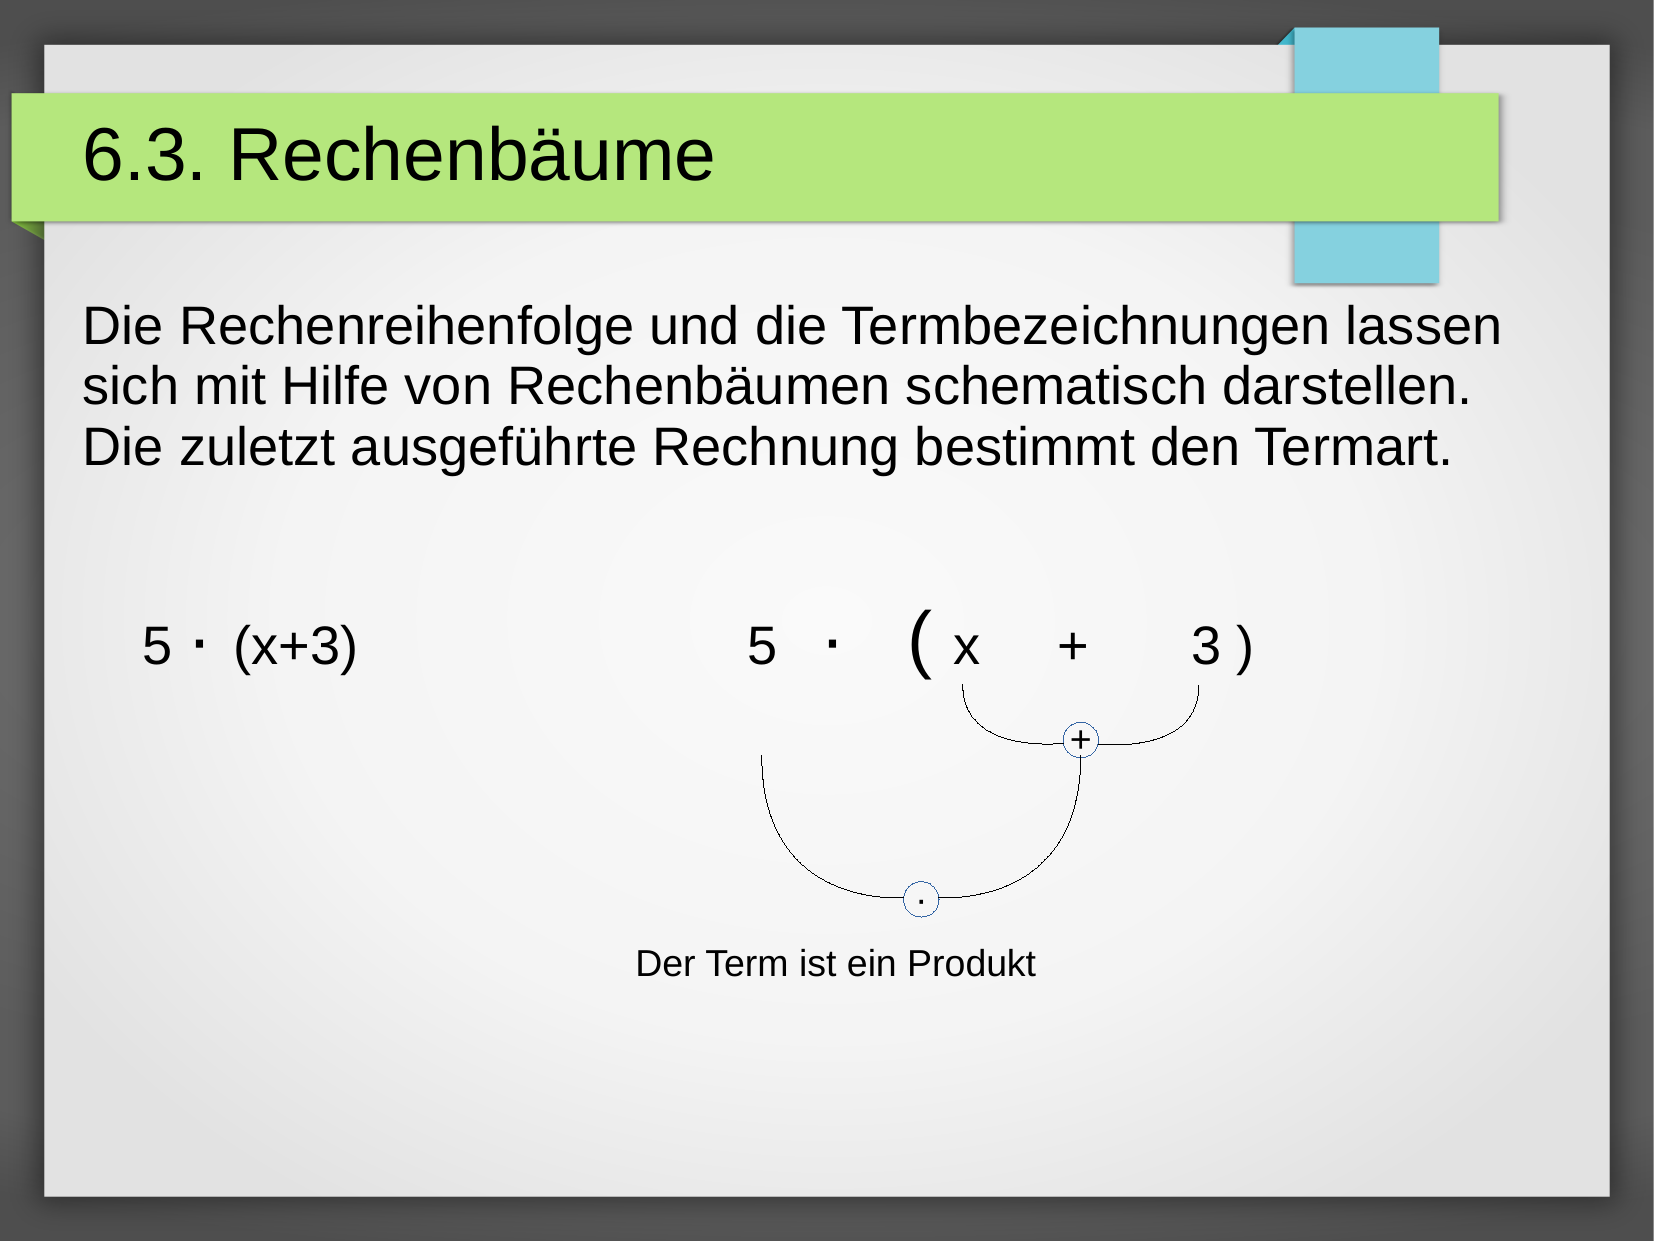

6.3. Rechenbäume
# Die Rechenreihenfolge und die Termbezeichnungen lassen sich mit Hilfe von Rechenbäumen schematisch darstellen. Die zuletzt ausgeführte Rechnung bestimmt den Termart.
 5 · (x+3)						5	· ( x	 +	 3 )
+
·
Der Term ist ein Produkt